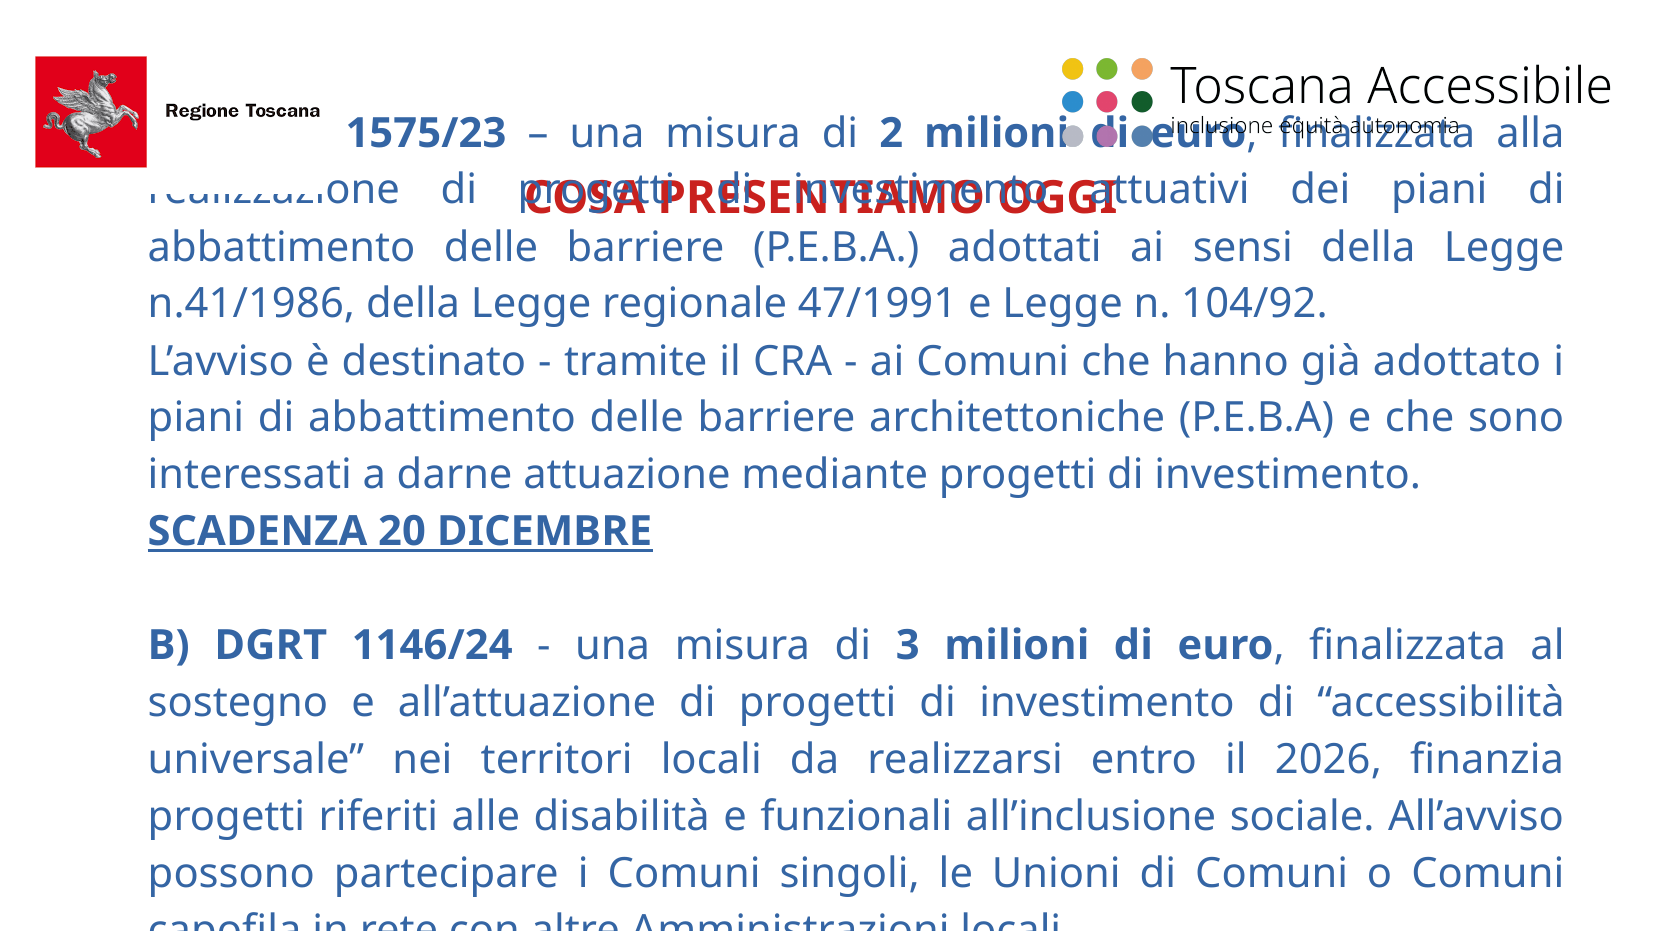

A) DGRT 1575/23 – una misura di 2 milioni di euro, finalizzata alla realizzazione di progetti di investimento attuativi dei piani di abbattimento delle barriere (P.E.B.A.) adottati ai sensi della Legge n.41/1986, della Legge regionale 47/1991 e Legge n. 104/92.
L’avviso è destinato - tramite il CRA - ai Comuni che hanno già adottato i piani di abbattimento delle barriere architettoniche (P.E.B.A) e che sono interessati a darne attuazione mediante progetti di investimento.
SCADENZA 20 DICEMBRE
B) DGRT 1146/24 - una misura di 3 milioni di euro, finalizzata al sostegno e all’attuazione di progetti di investimento di “accessibilità universale” nei territori locali da realizzarsi entro il 2026, finanzia progetti riferiti alle disabilità e funzionali all’inclusione sociale. All’avviso possono partecipare i Comuni singoli, le Unioni di Comuni o Comuni capofila in rete con altre Amministrazioni locali.
SCADENZA 30 NOVEMBRE
# COSA PRESENTIAMO OGGI